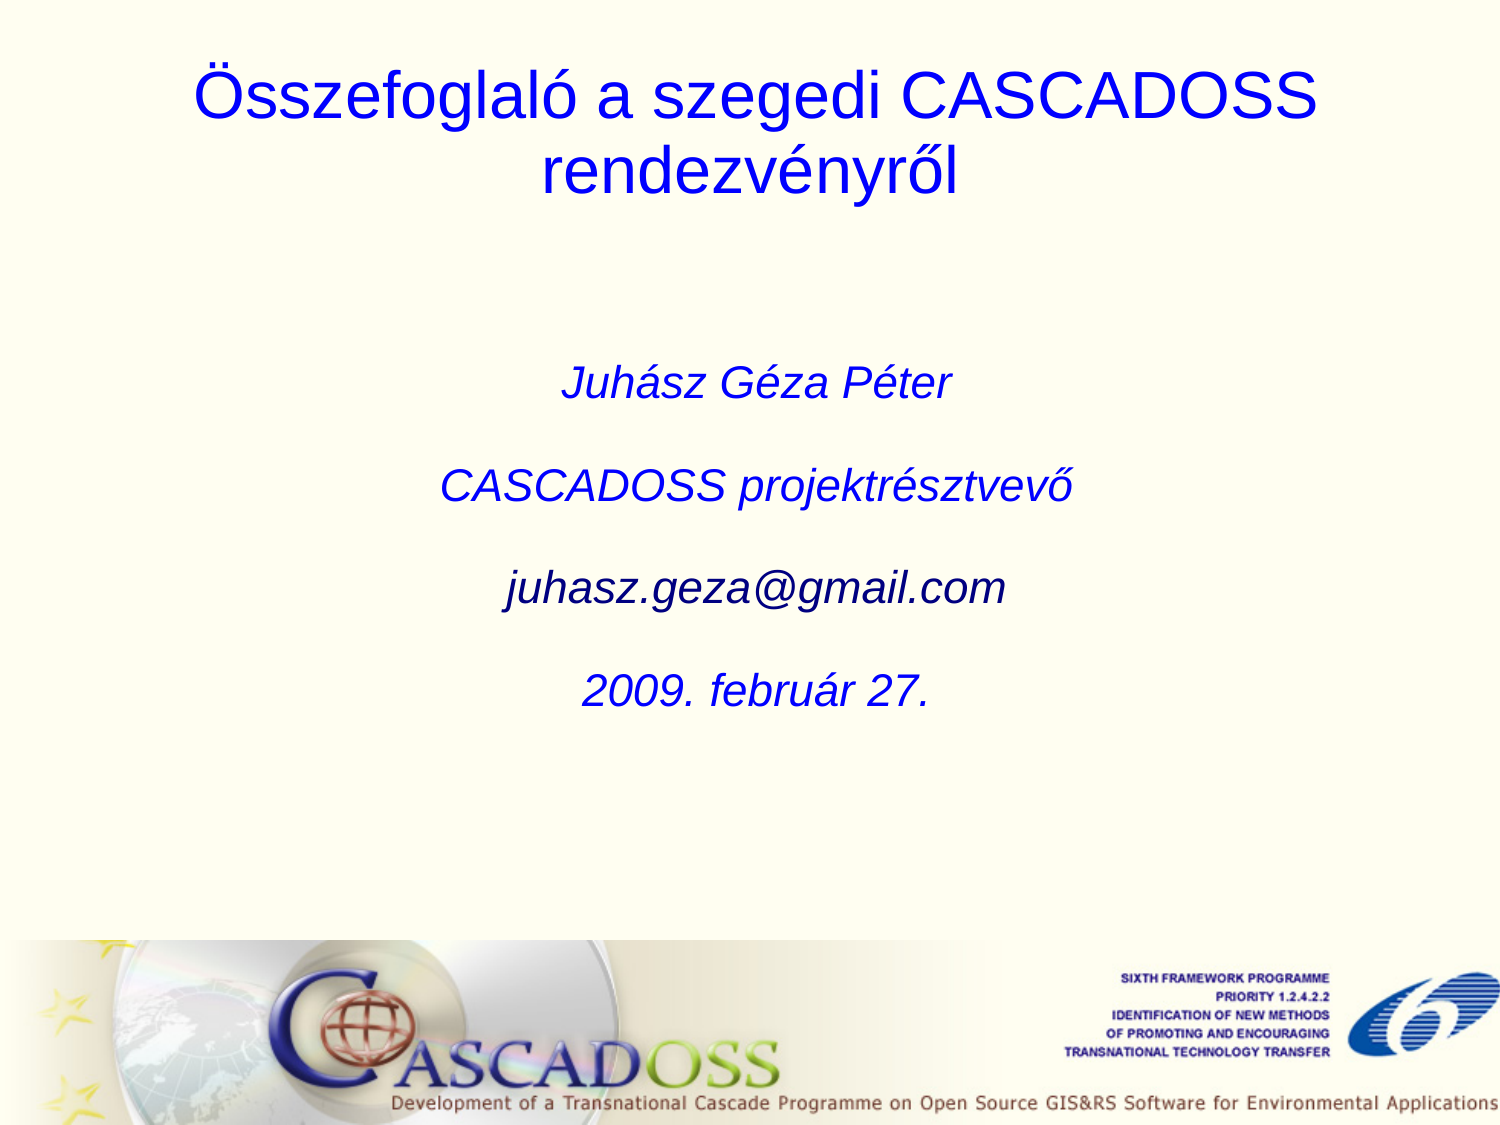

# Összefoglaló a szegedi CASCADOSS rendezvényről Juhász Géza Péter CASCADOSS projektrésztvevő juhasz.geza@gmail.com 2009. február 27.